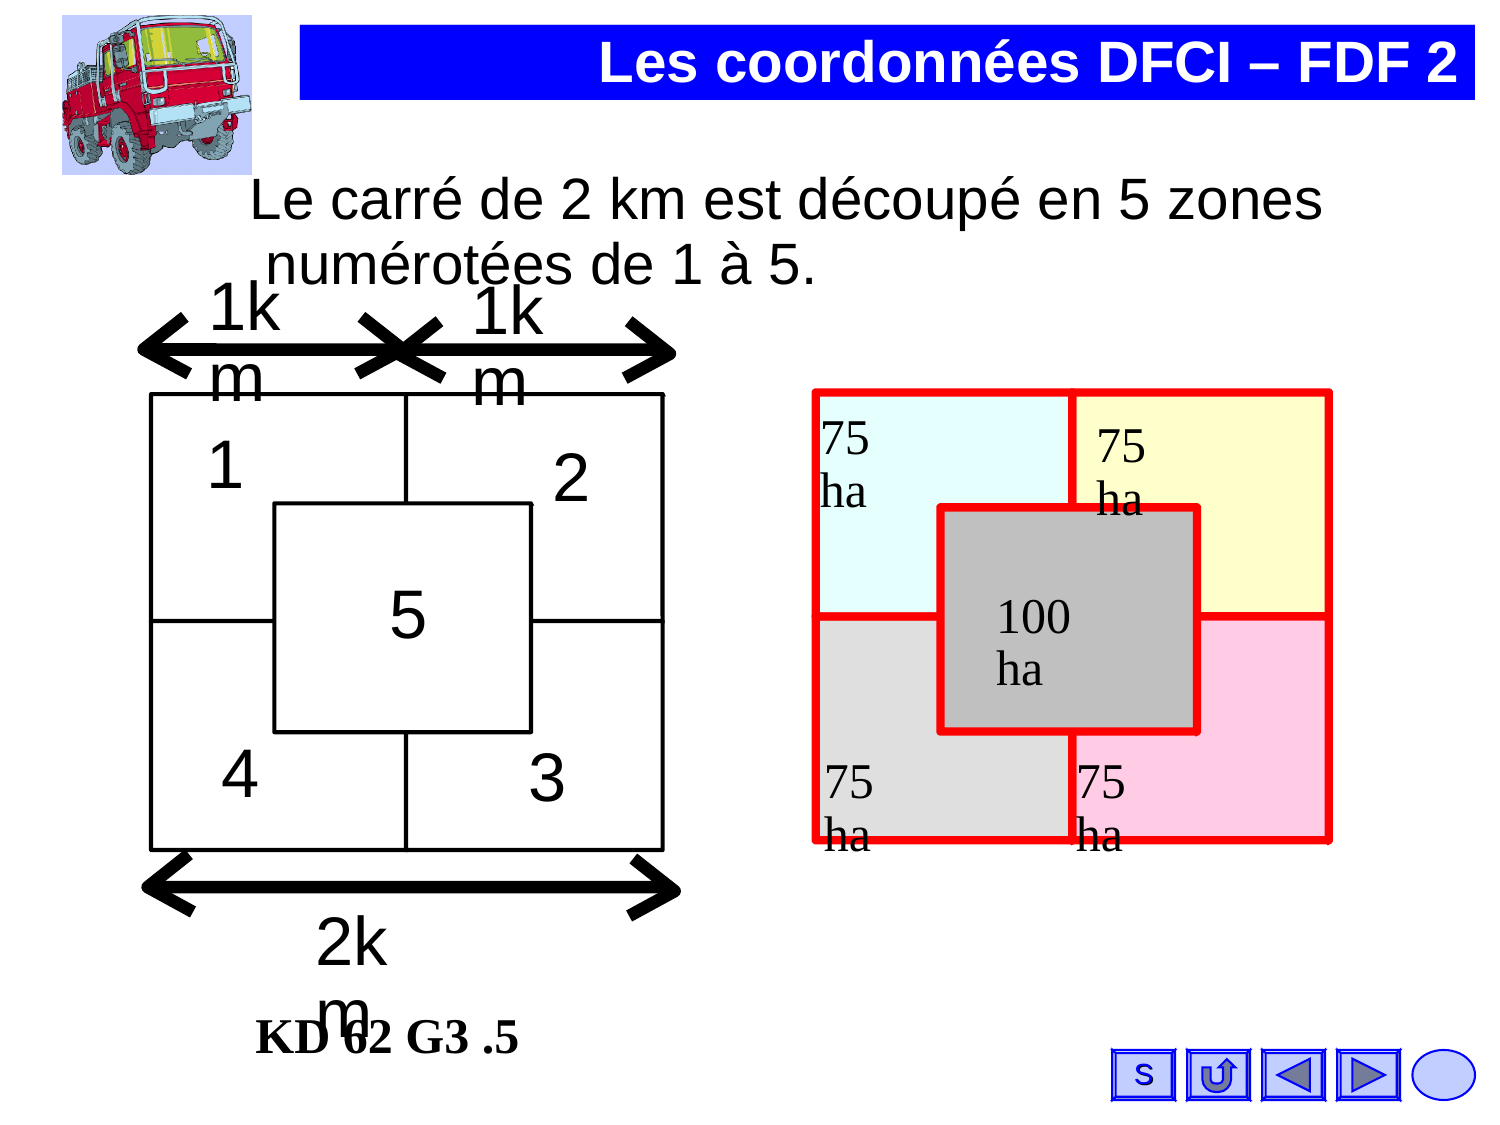

Les coordonnées DFCI – FDF 2
Le carré de 2 km est découpé en 5 zones
 numérotées de 1 à 5.
1km
1km
1
2
5
4
3
2km
75 ha
75 ha
100 ha
75 ha
75 ha
KD 62 G3 .5